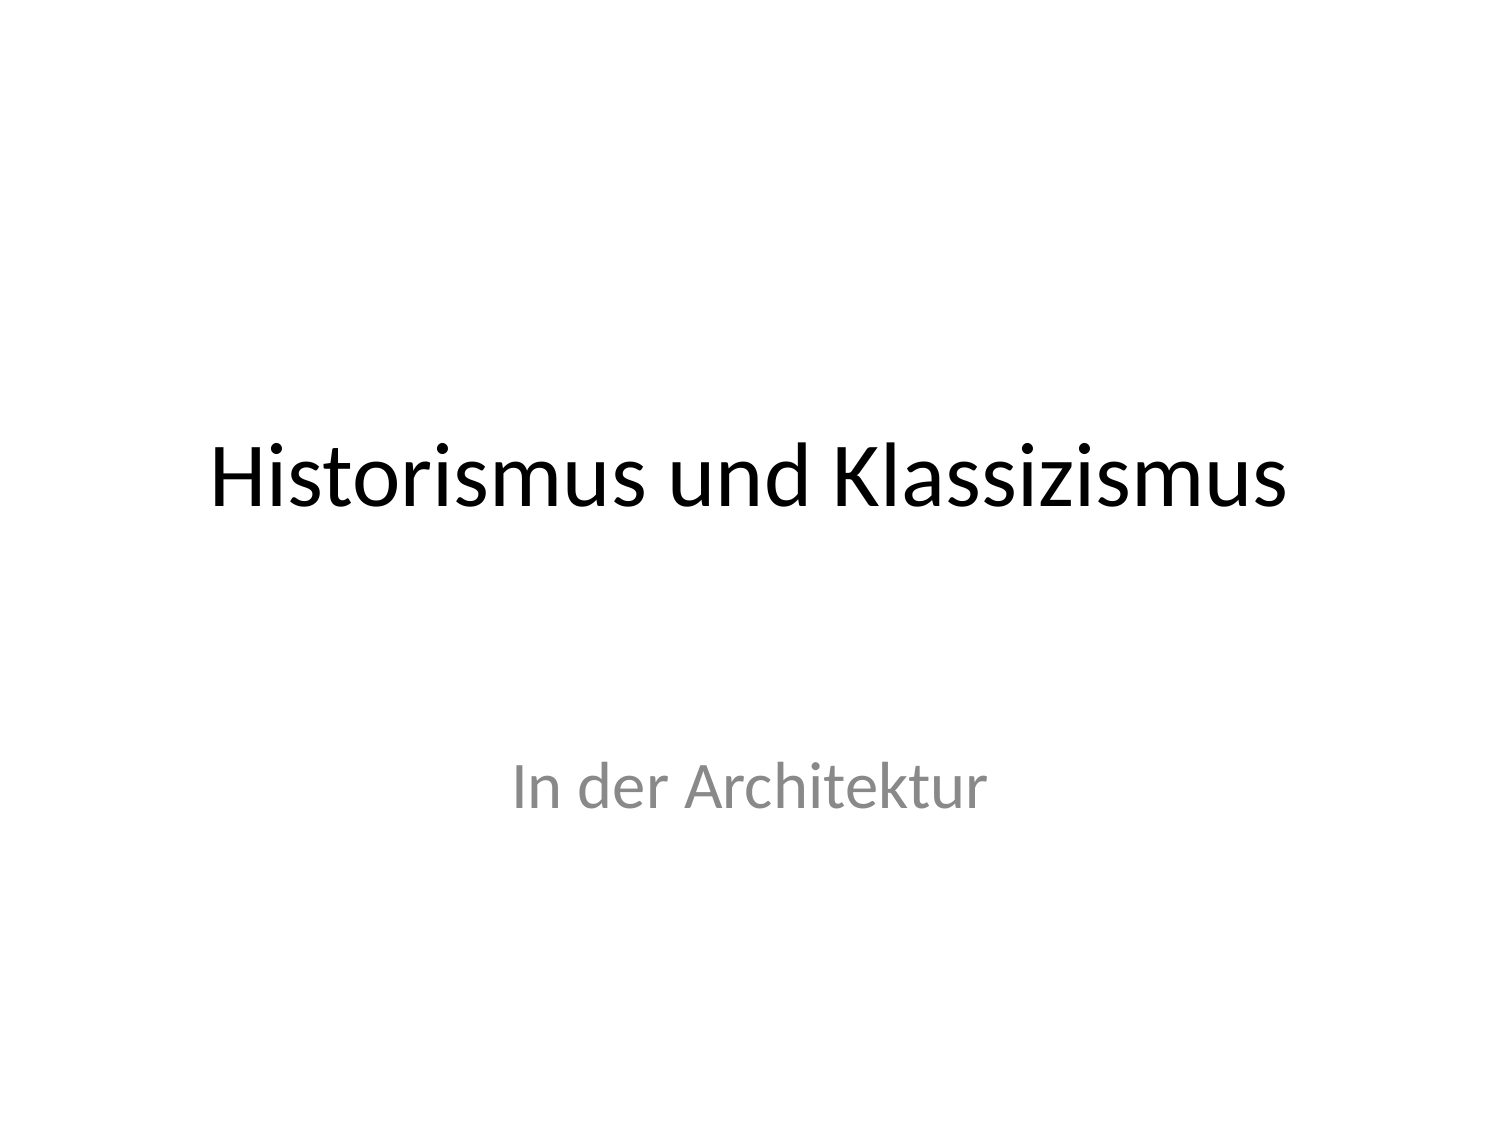

# Historismus und Klassizismus
In der Architektur